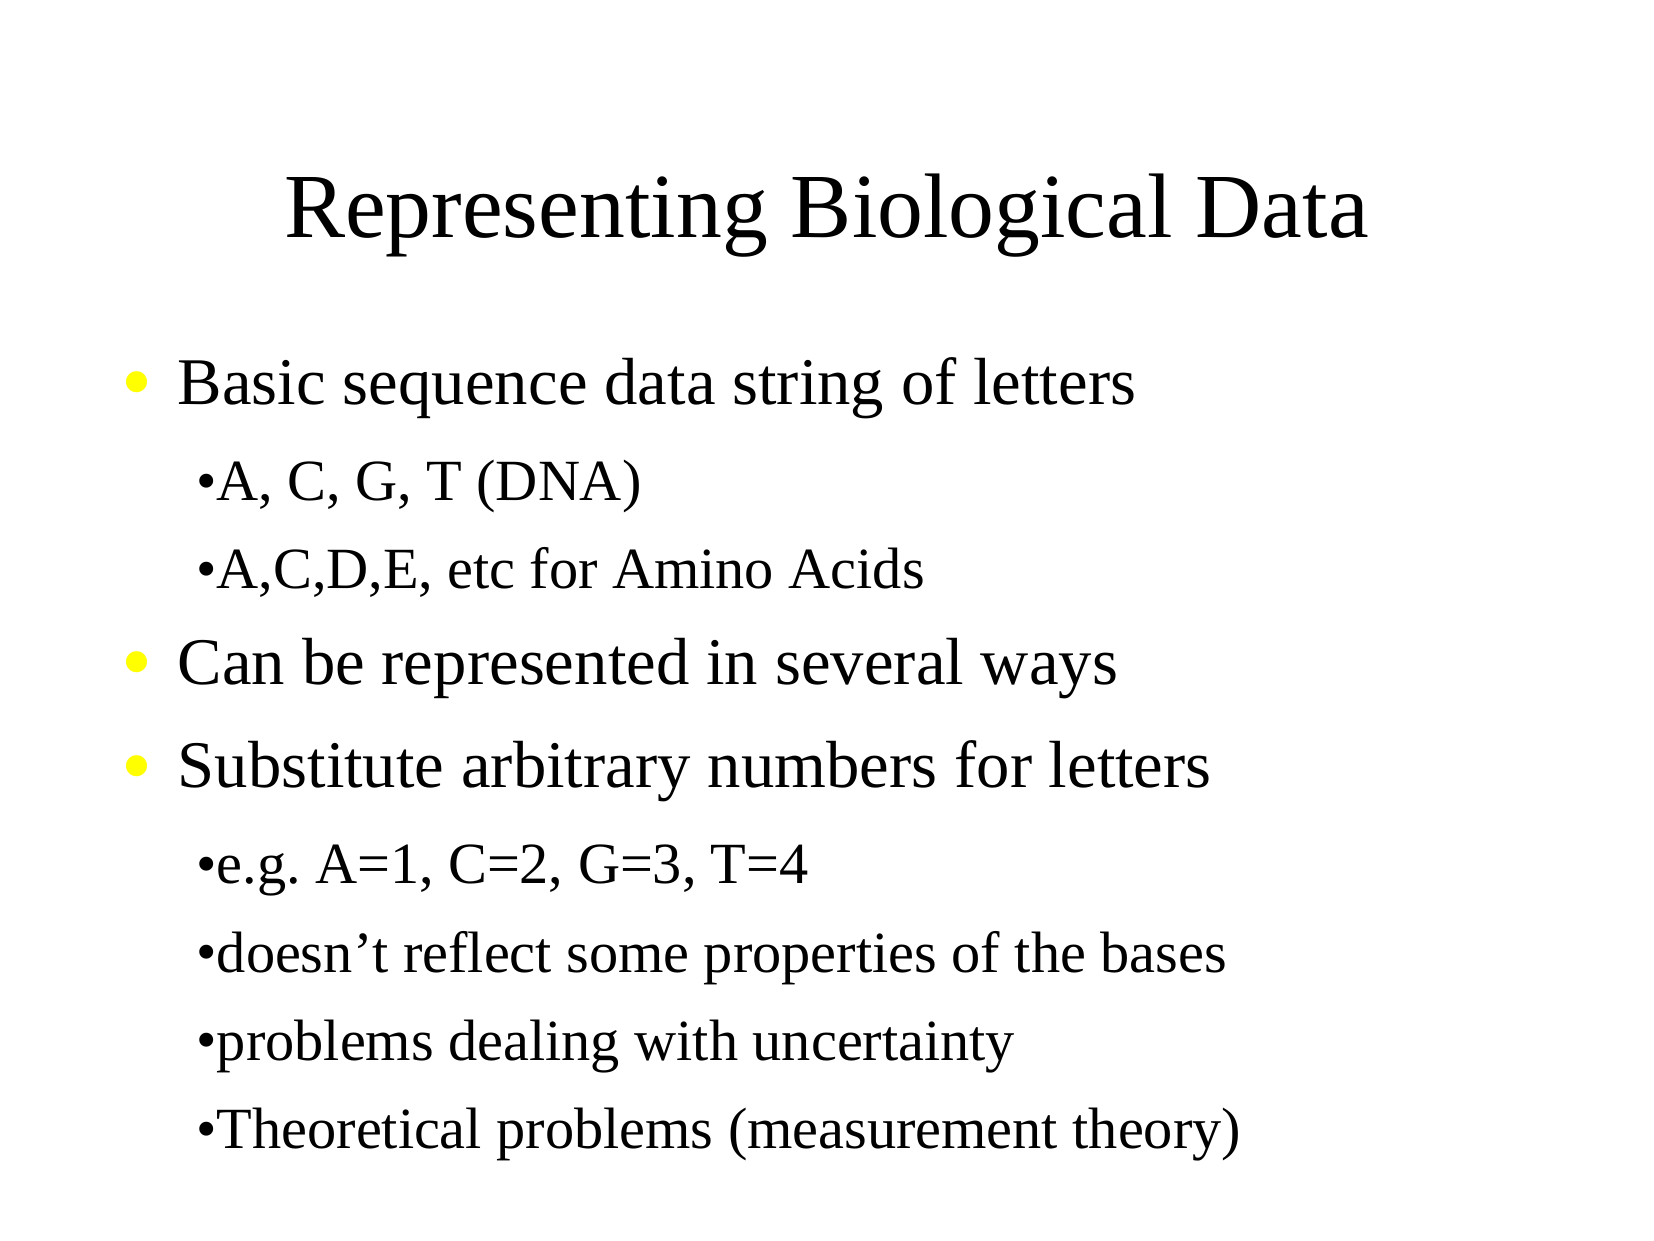

# Representing Biological Data
Basic sequence data string of letters
A, C, G, T (DNA)
A,C,D,E, etc for Amino Acids
Can be represented in several ways
Substitute arbitrary numbers for letters
e.g. A=1, C=2, G=3, T=4
doesn’t reflect some properties of the bases
problems dealing with uncertainty
Theoretical problems (measurement theory)